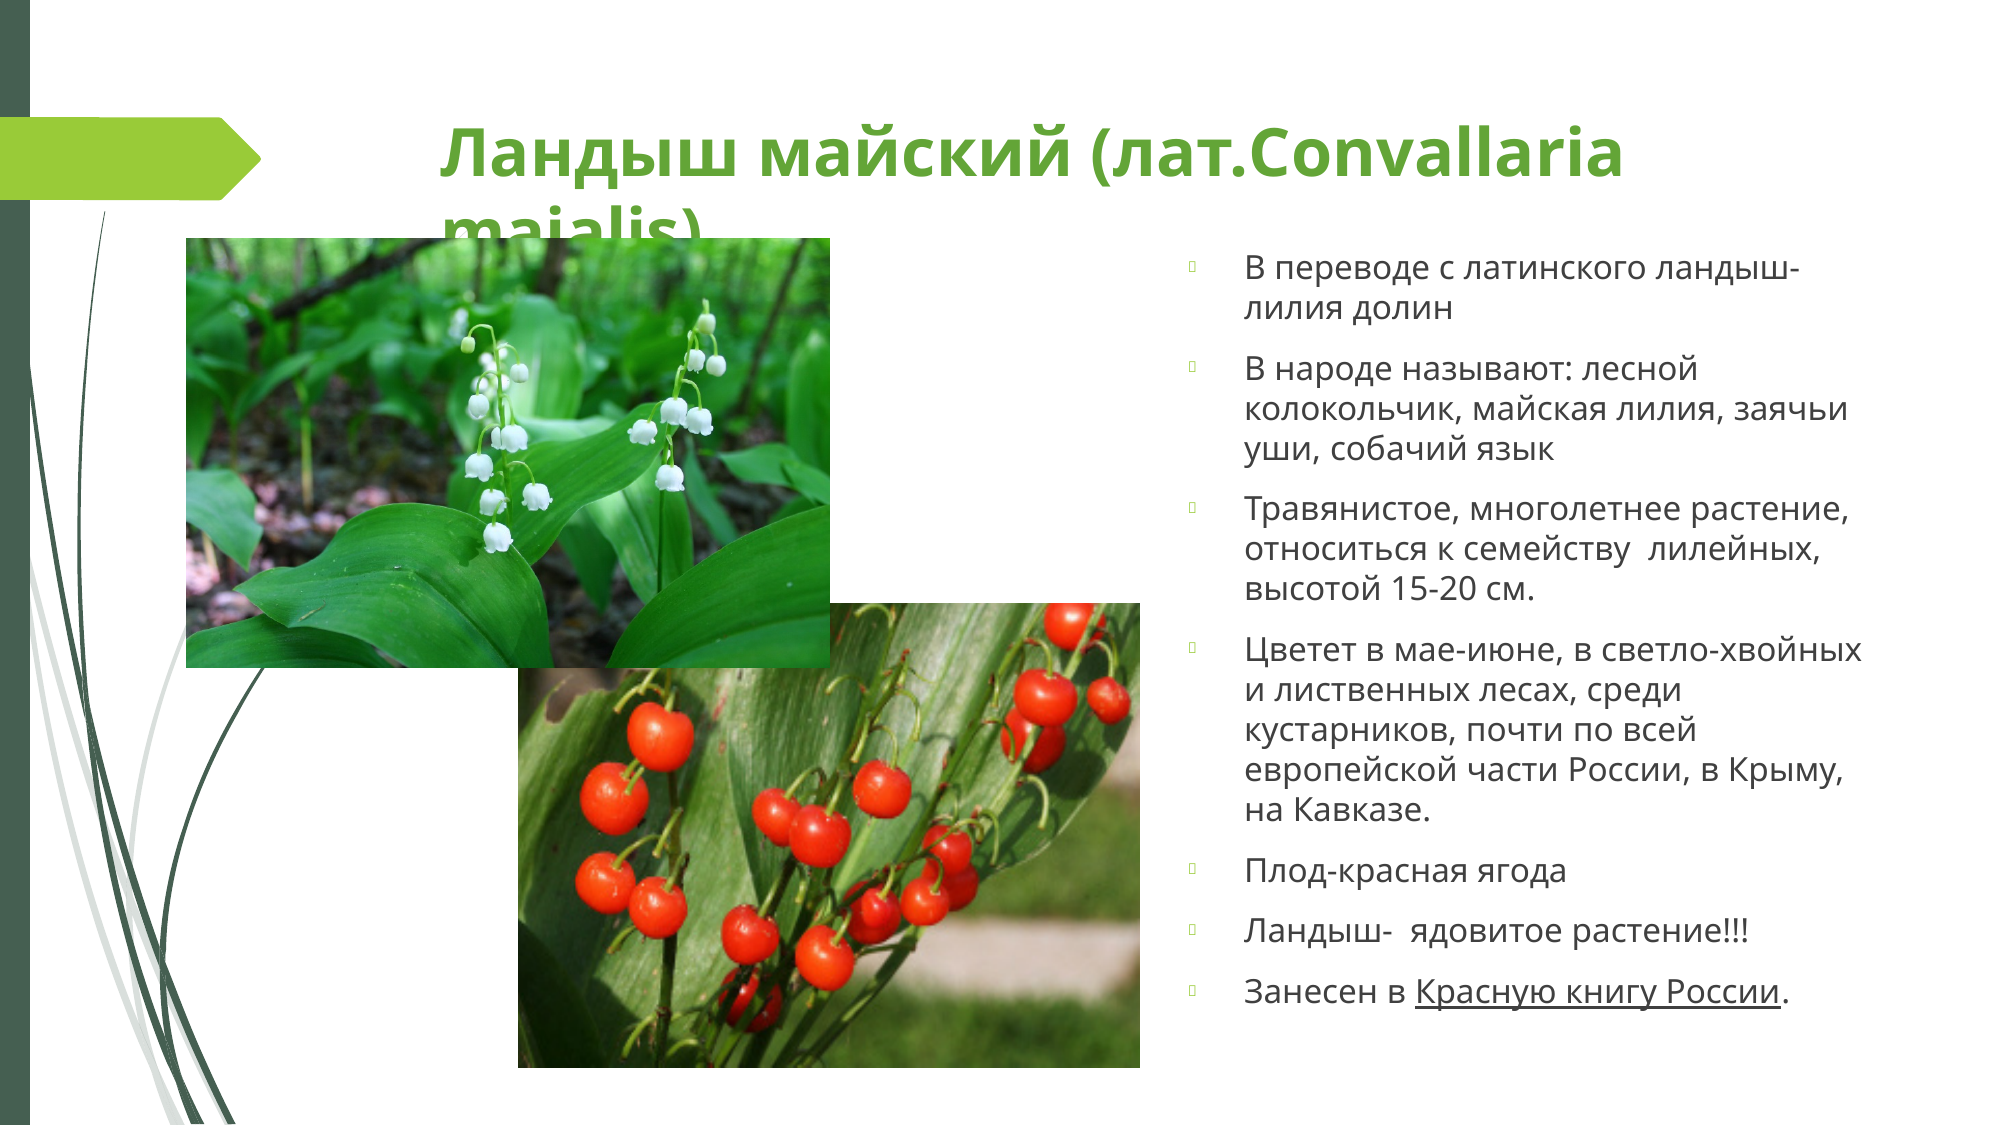

# Ландыш майский (лат.Convallaria majalis)
В переводе с латинского ландыш-лилия долин
В народе называют: лесной колокольчик, майская лилия, заячьи уши, собачий язык
Травянистое, многолетнее растение, относиться к семейству лилейных, высотой 15-20 см.
Цветет в мае-июне, в светло-хвойных и лиственных лесах, среди кустарников, почти по всей европейской части России, в Крыму, на Кавказе.
Плод-красная ягода
Ландыш- ядовитое растение!!!
Занесен в Красную книгу России.